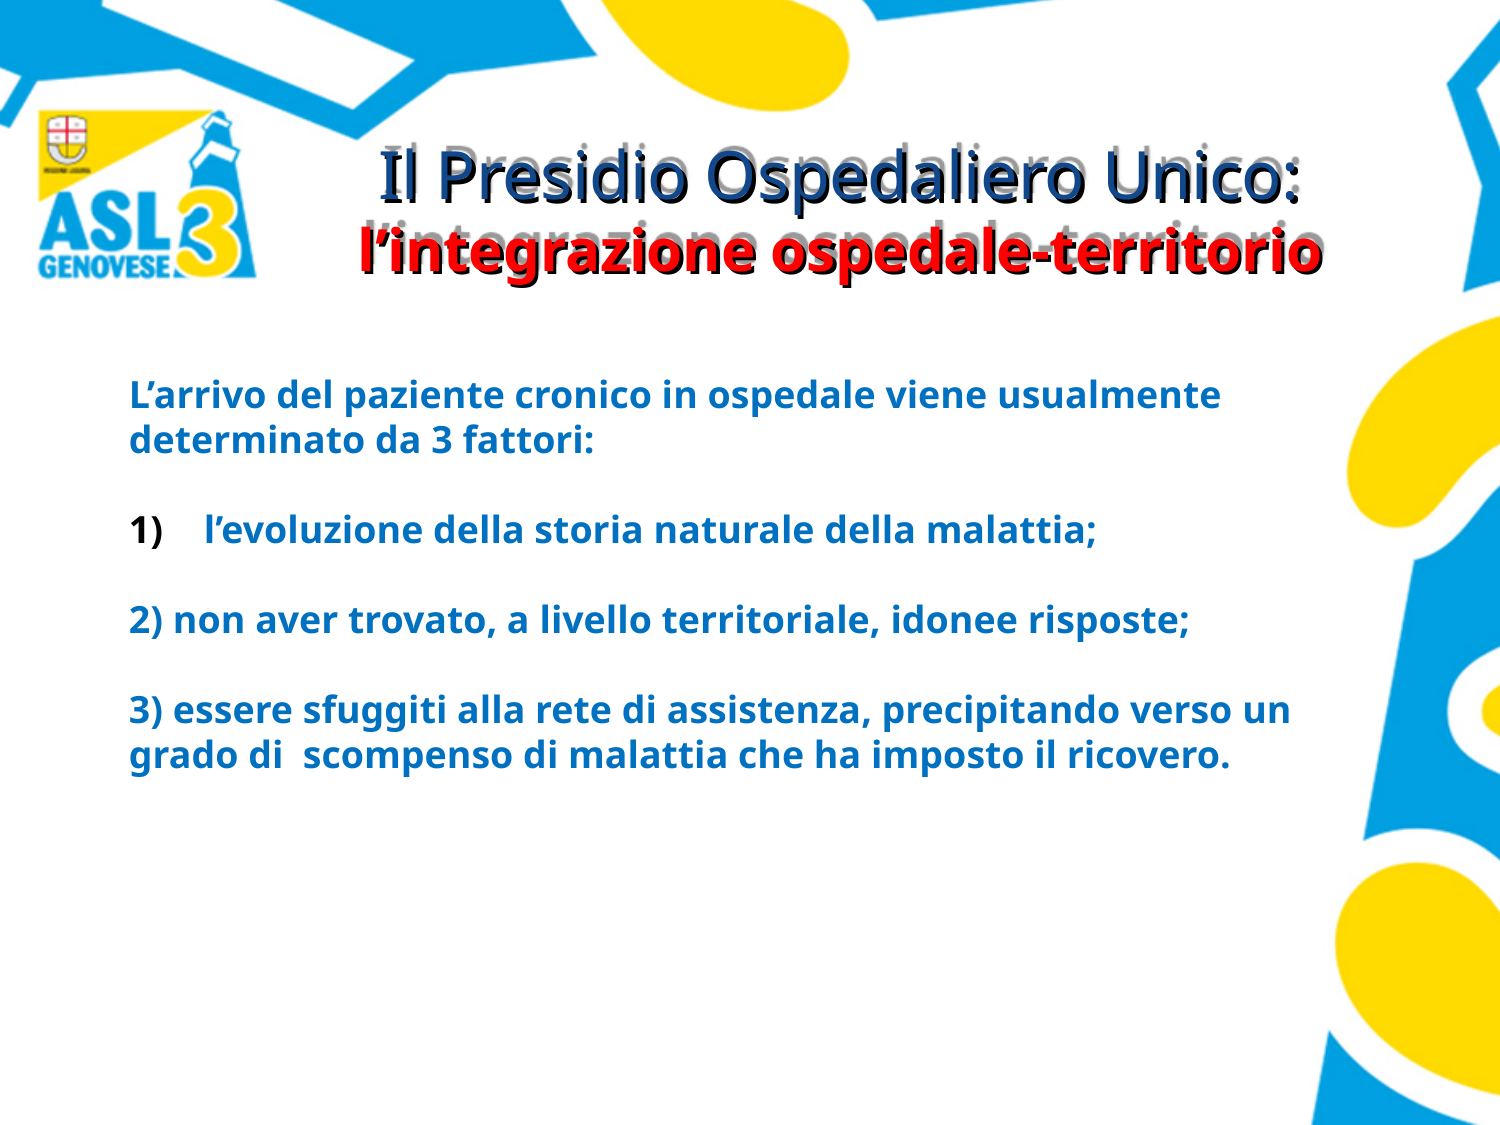

Il Presidio Ospedaliero Unico:
l’integrazione ospedale-territorio
L’arrivo del paziente cronico in ospedale viene usualmente determinato da 3 fattori:
l’evoluzione della storia naturale della malattia;
2) non aver trovato, a livello territoriale, idonee risposte;
3) essere sfuggiti alla rete di assistenza, precipitando verso un grado di scompenso di malattia che ha imposto il ricovero.